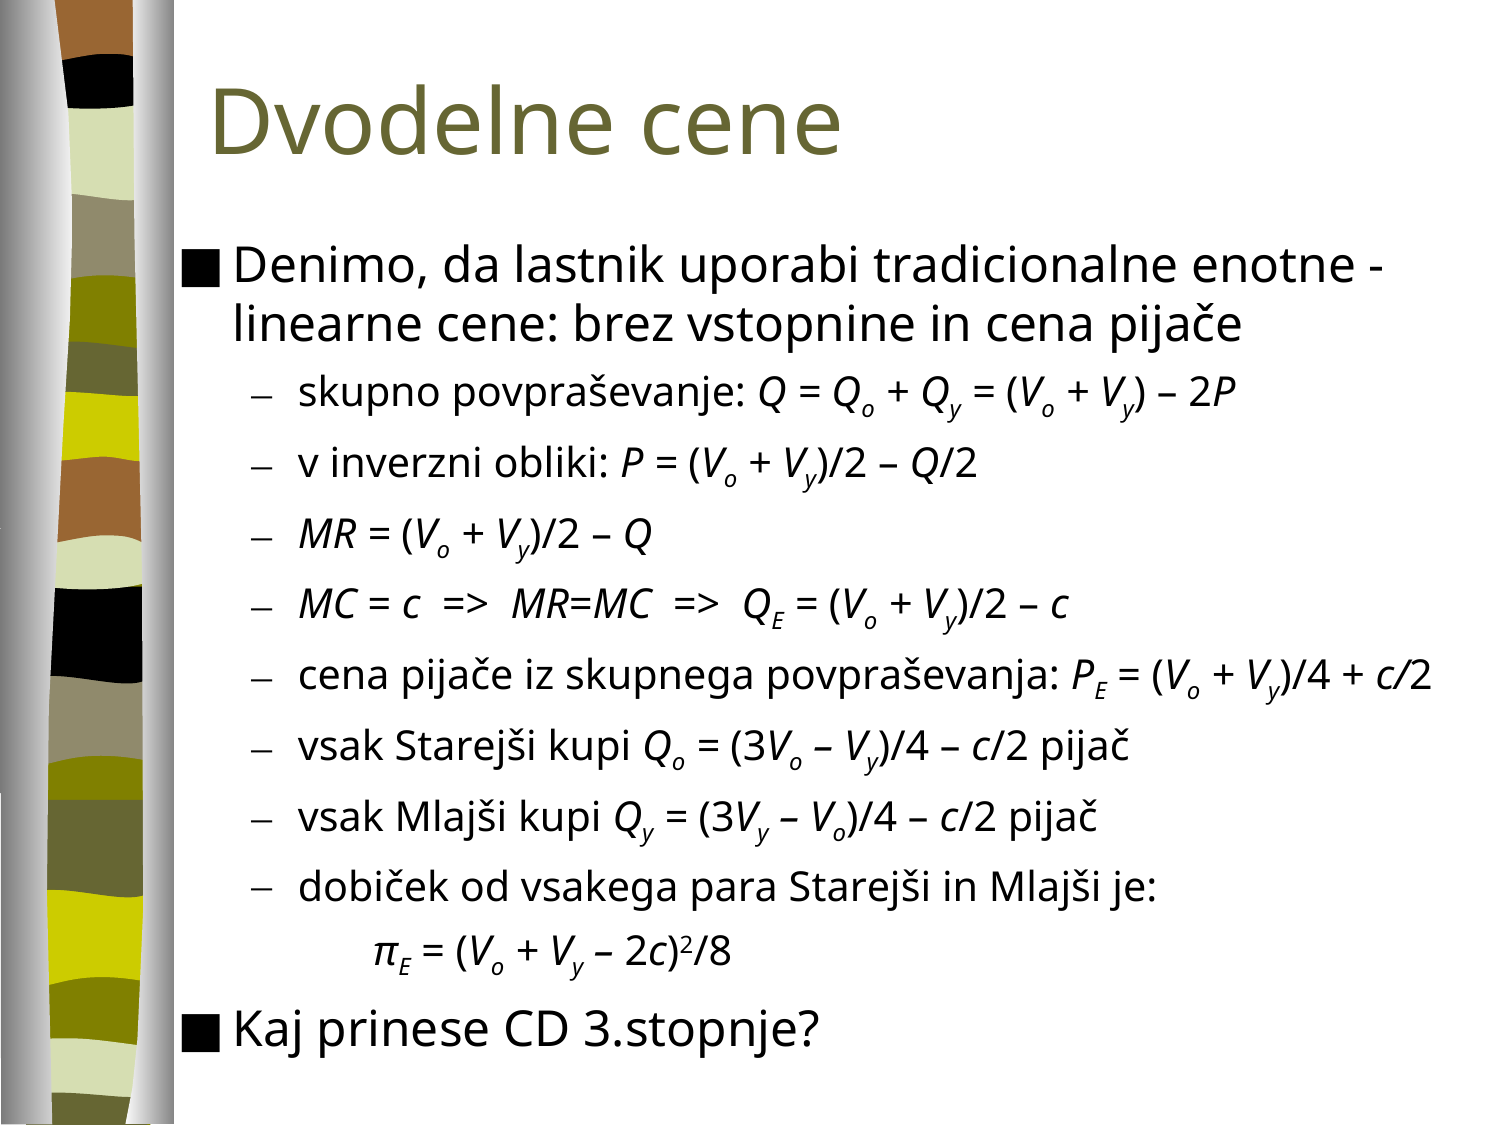

Dvodelne cene
# Denimo, da lastnik uporabi tradicionalne enotne - linearne cene: brez vstopnine in cena pijače
skupno povpraševanje: Q = Qo + Qy = (Vo + Vy) – 2P
v inverzni obliki: P = (Vo + Vy)/2 – Q/2
MR = (Vo + Vy)/2 – Q
MC = c => MR=MC => QE = (Vo + Vy)/2 – c
cena pijače iz skupnega povpraševanja: PE = (Vo + Vy)/4 + c/2
vsak Starejši kupi Qo = (3Vo – Vy)/4 – c/2 pijač
vsak Mlajši kupi Qy = (3Vy – Vo)/4 – c/2 pijač
dobiček od vsakega para Starejši in Mlajši je:
		 πE = (Vo + Vy – 2c)2/8
Kaj prinese CD 3.stopnje?